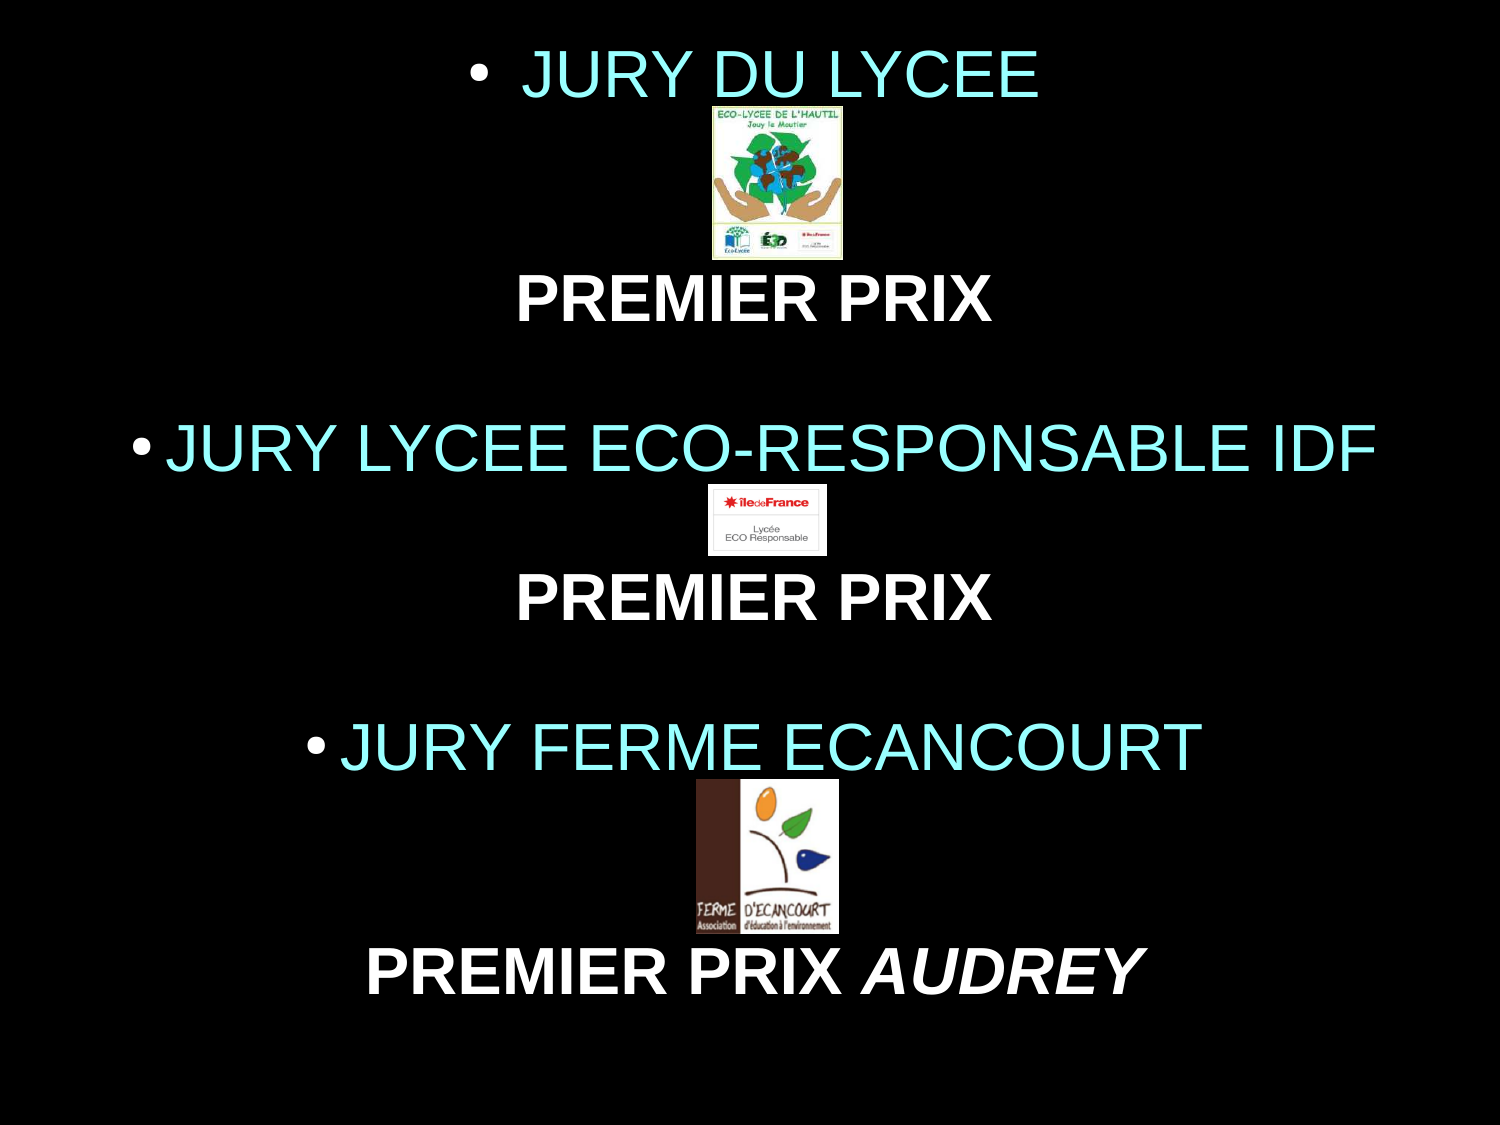

# JURY DU LYCEE
PREMIER PRIX
JURY LYCEE ECO-RESPONSABLE IDF
PREMIER PRIX
JURY FERME ECANCOURT
PREMIER PRIX AUDREY